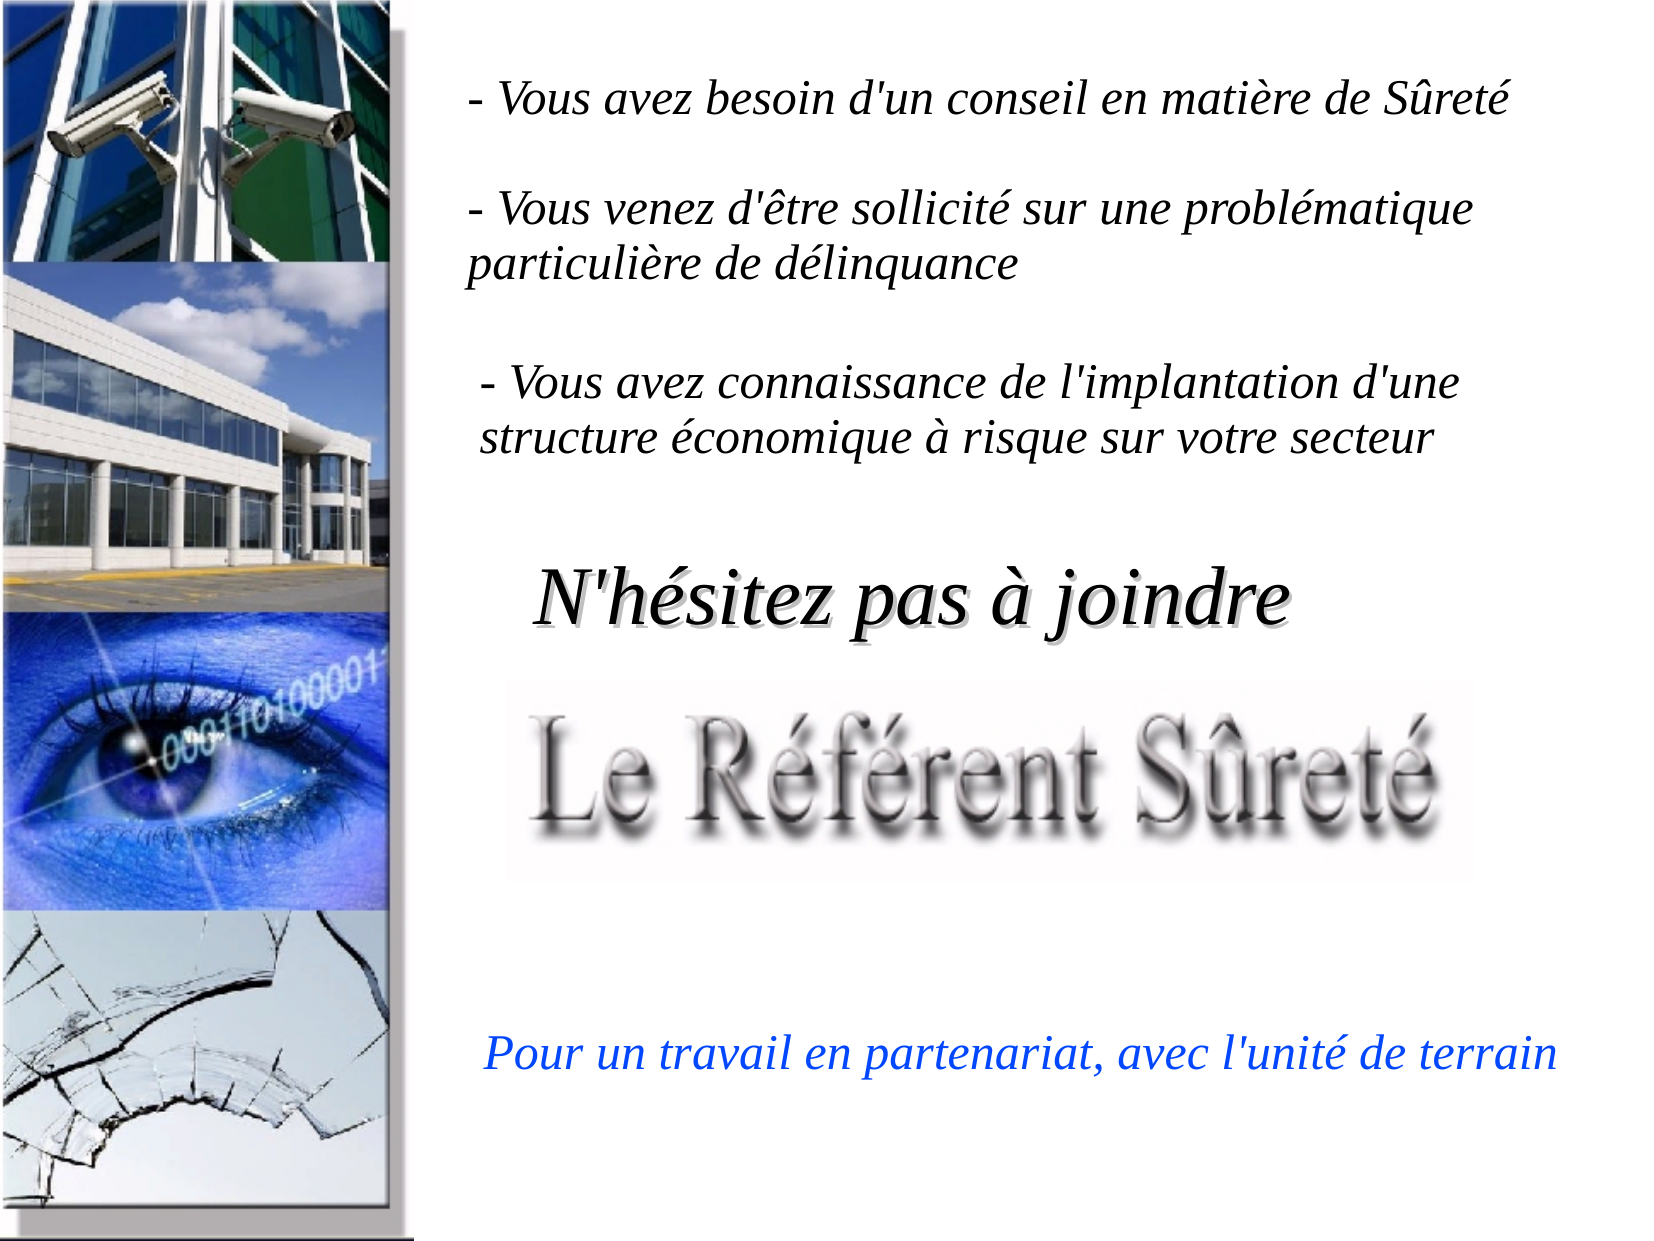

- Vous avez besoin d'un conseil en matière de Sûreté
- Vous venez d'être sollicité sur une problématique particulière de délinquance
- Vous avez connaissance de l'implantation d'une structure économique à risque sur votre secteur
N'hésitez pas à joindre
Pour un travail en partenariat, avec l'unité de terrain